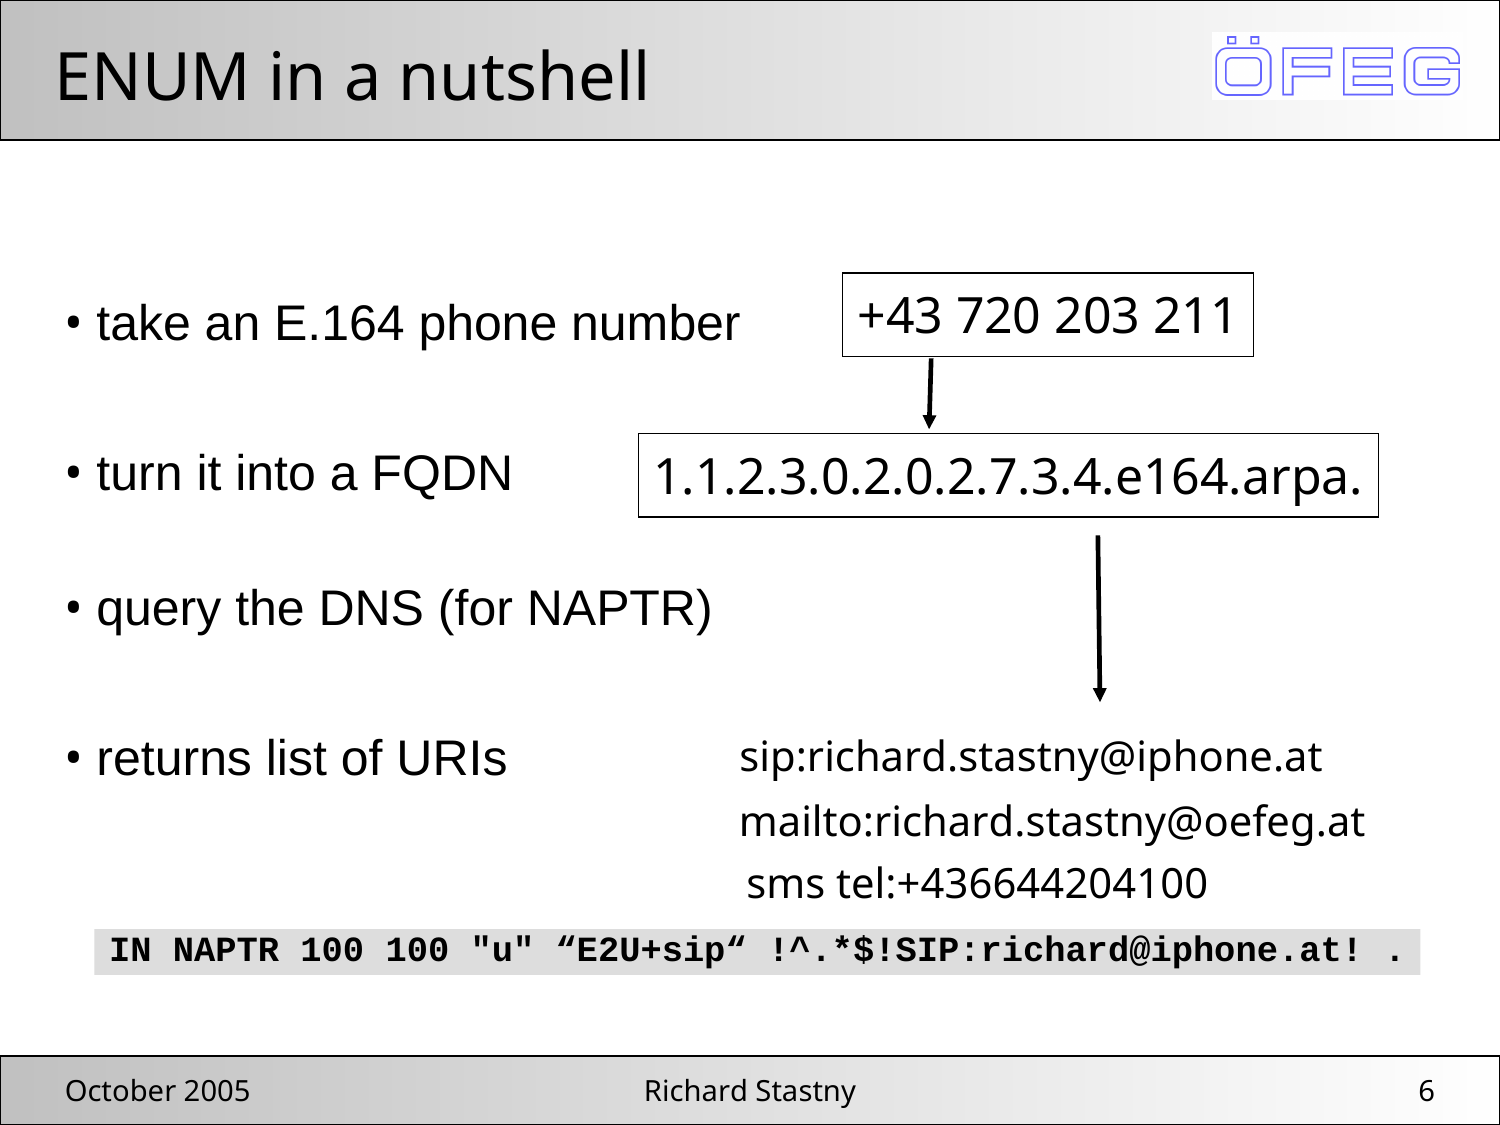

# ENUM in a nutshell
+43 720 203 211
 take an E.164 phone number
 turn it into a FQDN
1.1.2.3.0.2.0.2.7.3.4.e164.arpa.
 query the DNS (for NAPTR)
 returns list of URIs
sip:richard.stastny@iphone.at
mailto:richard.stastny@oefeg.at
sms tel:+436644204100
IN NAPTR 100 100 "u" “E2U+sip“ !^.*$!SIP:richard@iphone.at! .
October 2005
Richard Stastny
6